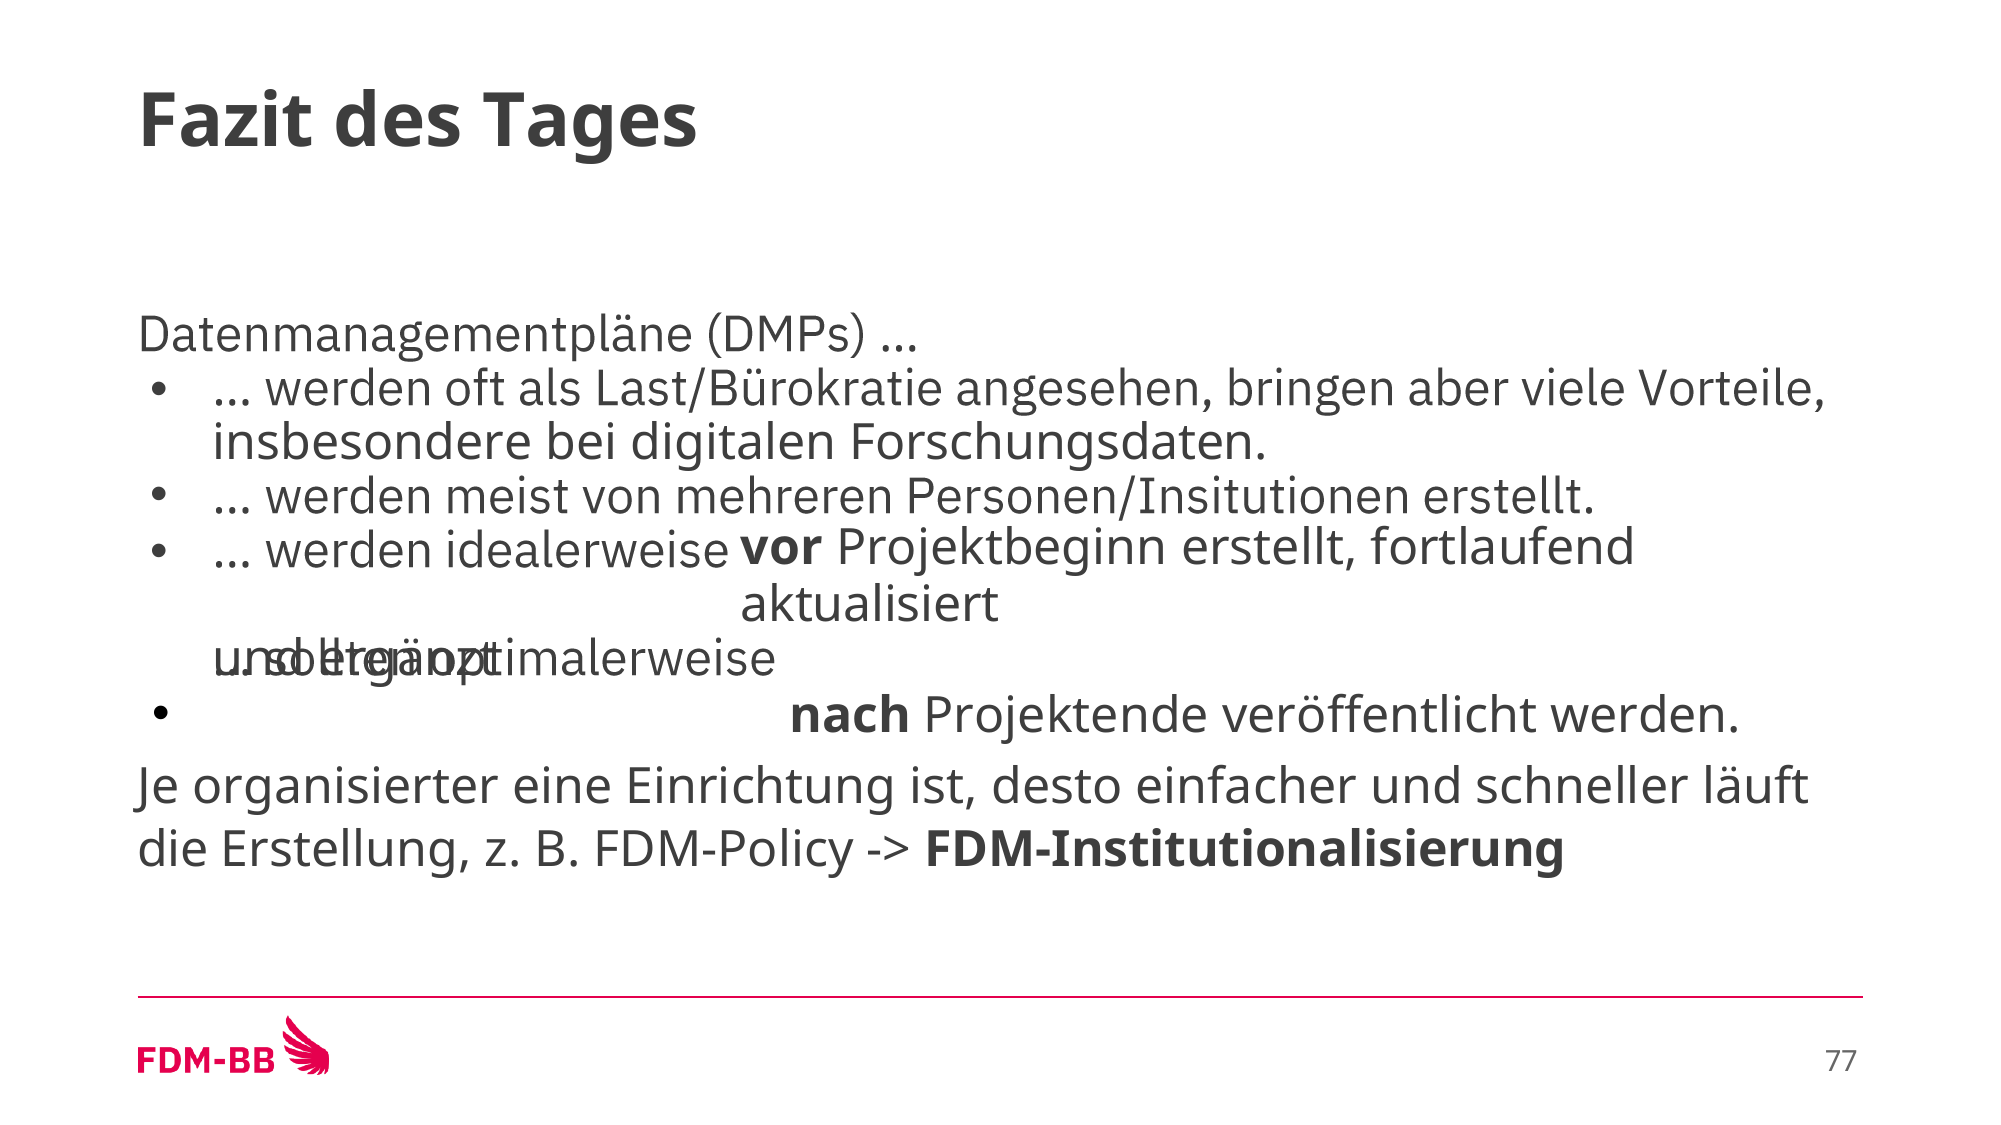

# Fazit des Tages
•
insbesondere bei digitalen Forschungsdaten.
vor Projektbeginn erstellt, fortlaufend aktualisiert
und ergänzt
nach Projektende veröffentlicht werden.
•
•
Je organisierter eine Einrichtung ist, desto einfacher und schneller läuft die Erstellung, z. B. FDM-Policy -> FDM-Institutionalisierung
77